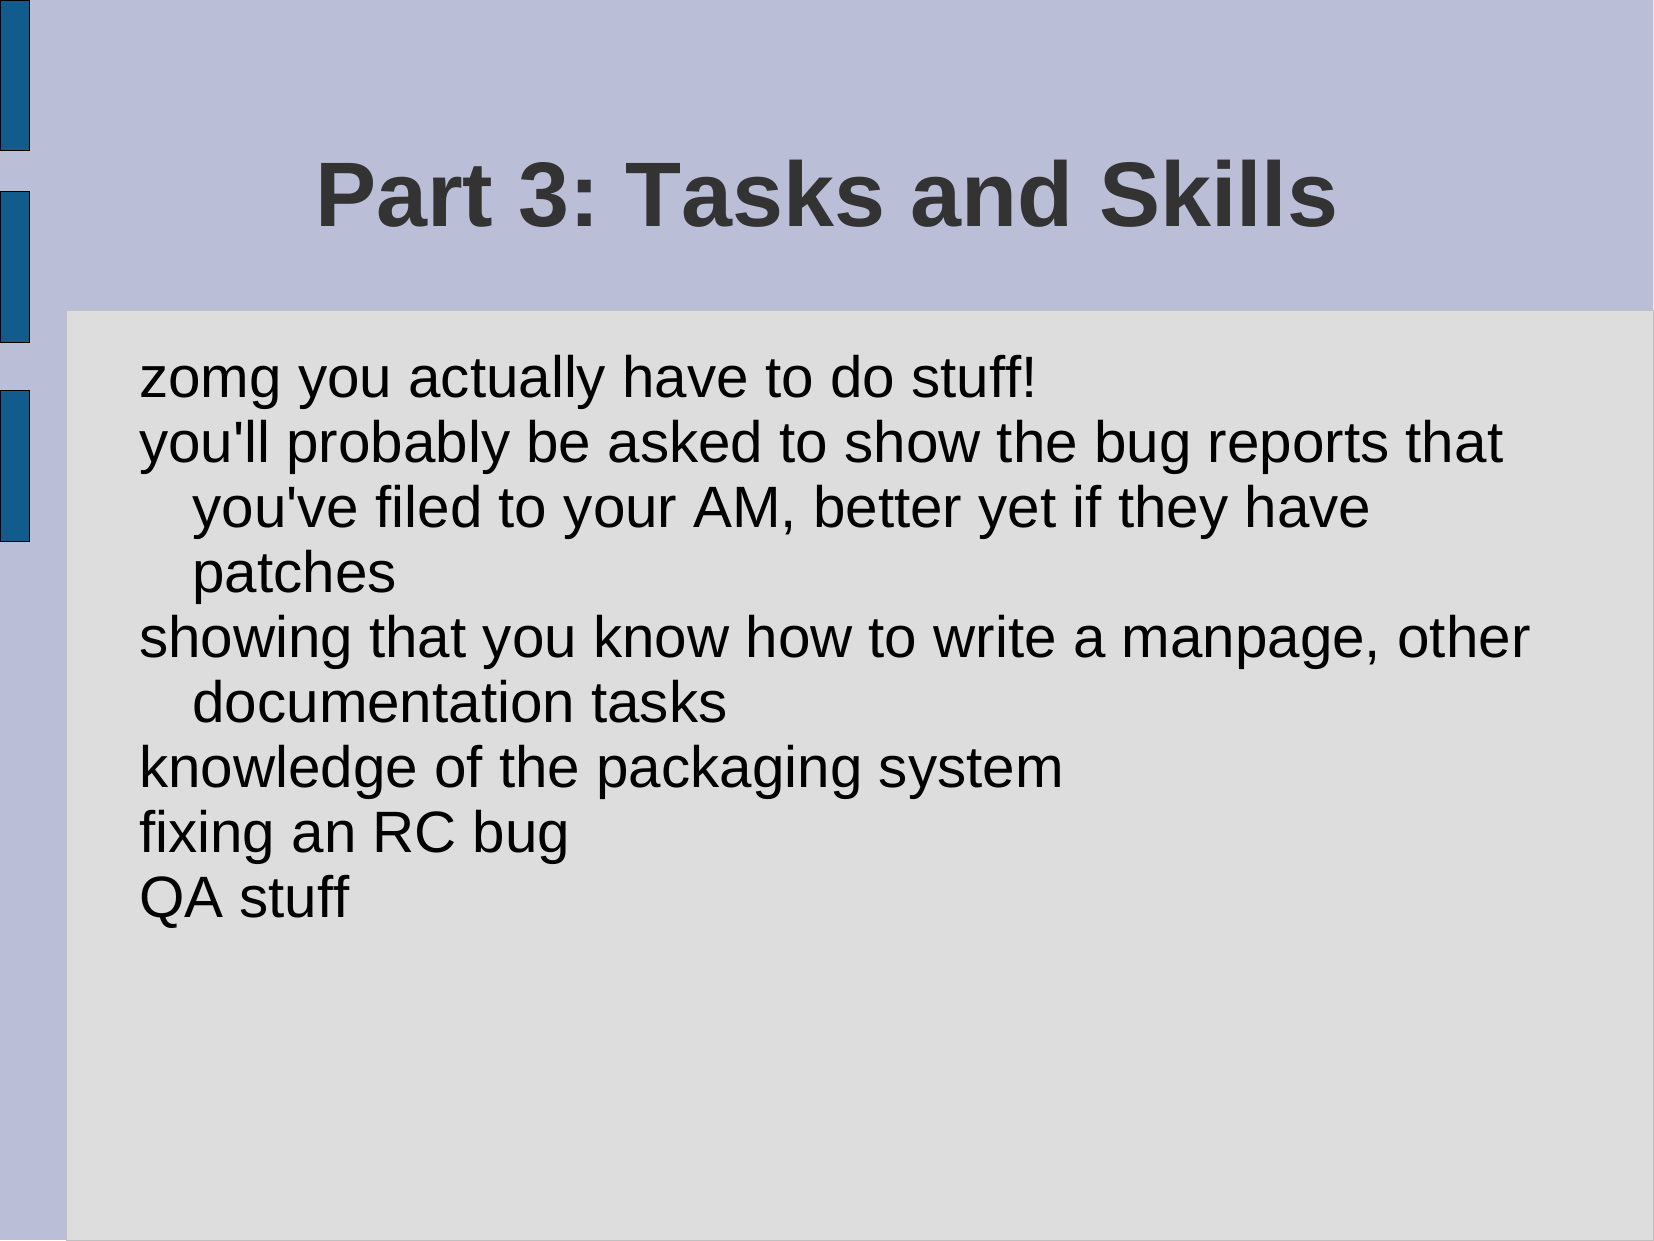

# Part 3: Tasks and Skills
zomg you actually have to do stuff!
you'll probably be asked to show the bug reports that you've filed to your AM, better yet if they have patches
showing that you know how to write a manpage, other documentation tasks
knowledge of the packaging system
fixing an RC bug
QA stuff